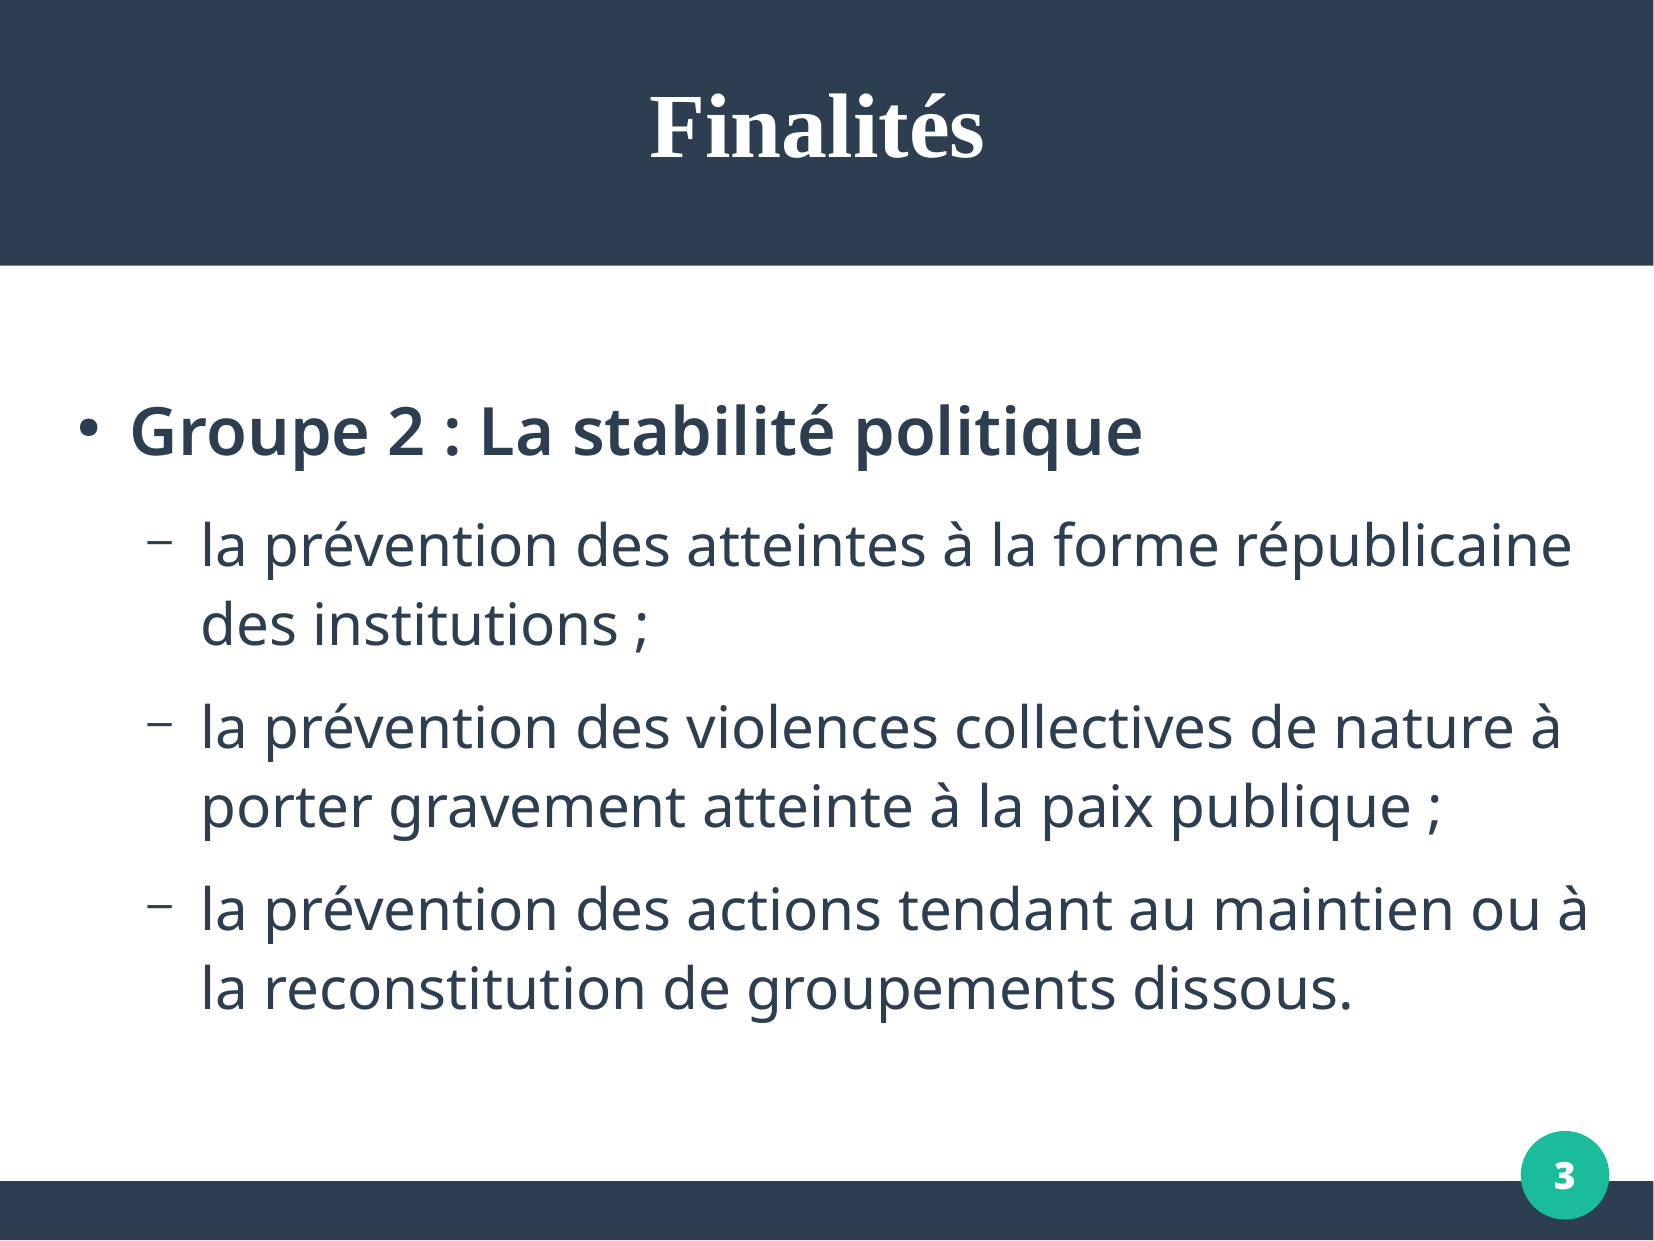

# Finalités
Groupe 2 : La stabilité politique
la prévention des atteintes à la forme républicaine des institutions ;
la prévention des violences collectives de nature à porter gravement atteinte à la paix publique ;
la prévention des actions tendant au maintien ou à la reconstitution de groupements dissous.
3